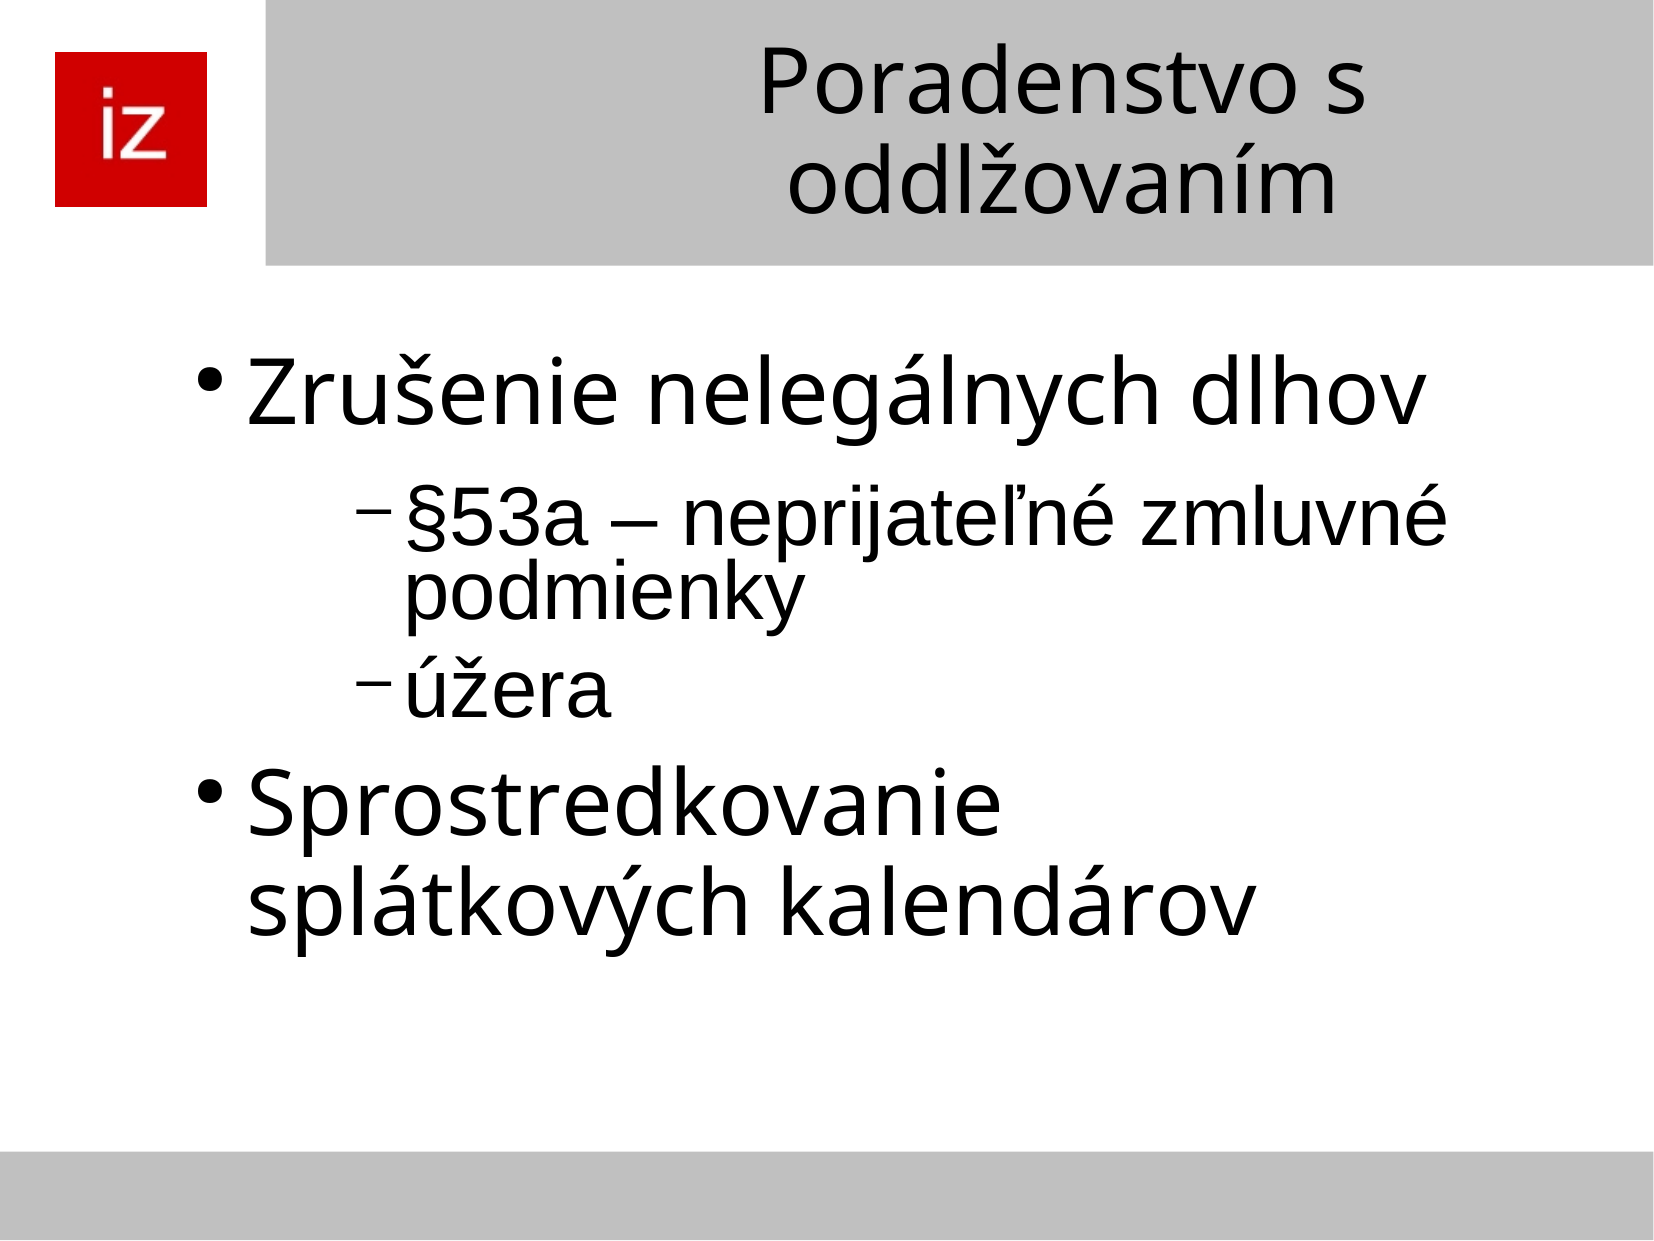

# Poradenstvo s oddlžovaním
Zrušenie nelegálnych dlhov
§53a – neprijateľné zmluvné podmienky
úžera
Sprostredkovanie splátkových kalendárov